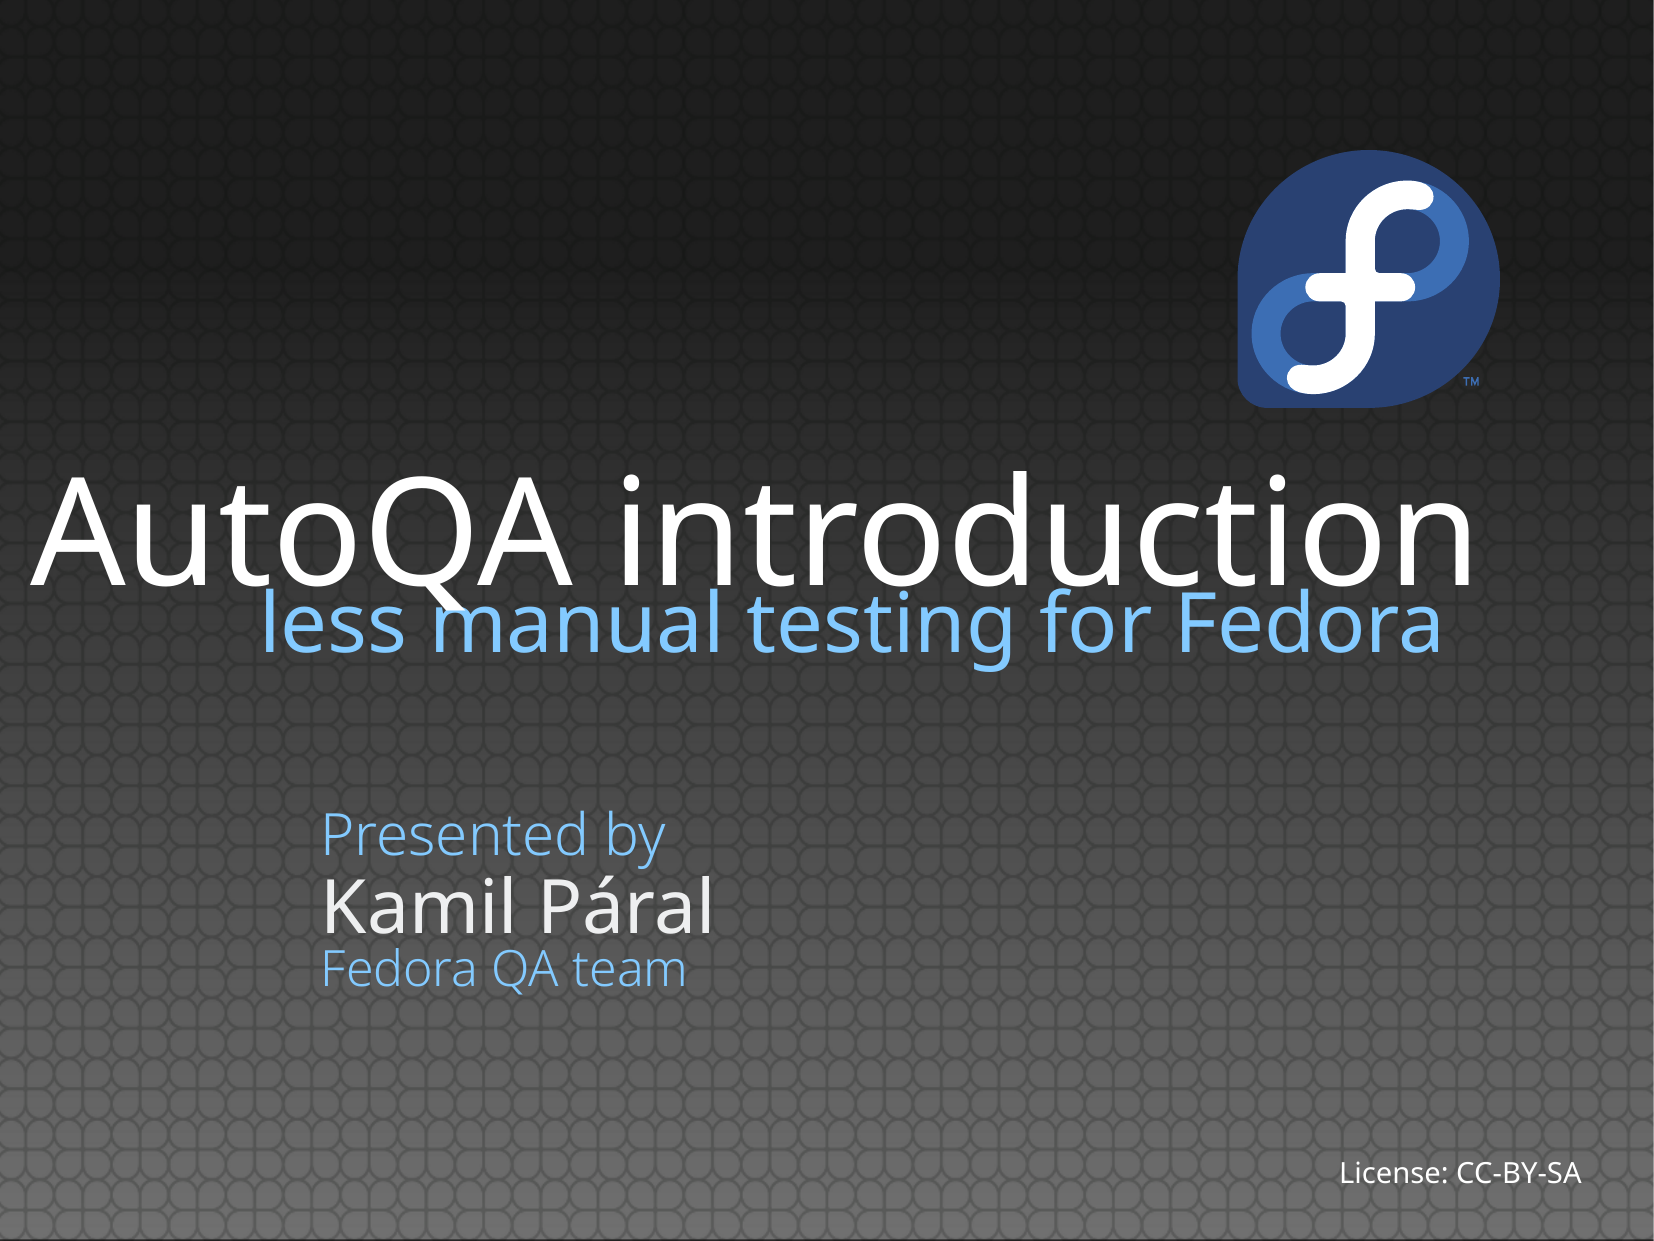

AutoQA introduction
# less manual testing for Fedora
Presented by
Kamil Páral
Fedora QA team
License: CC-BY-SA